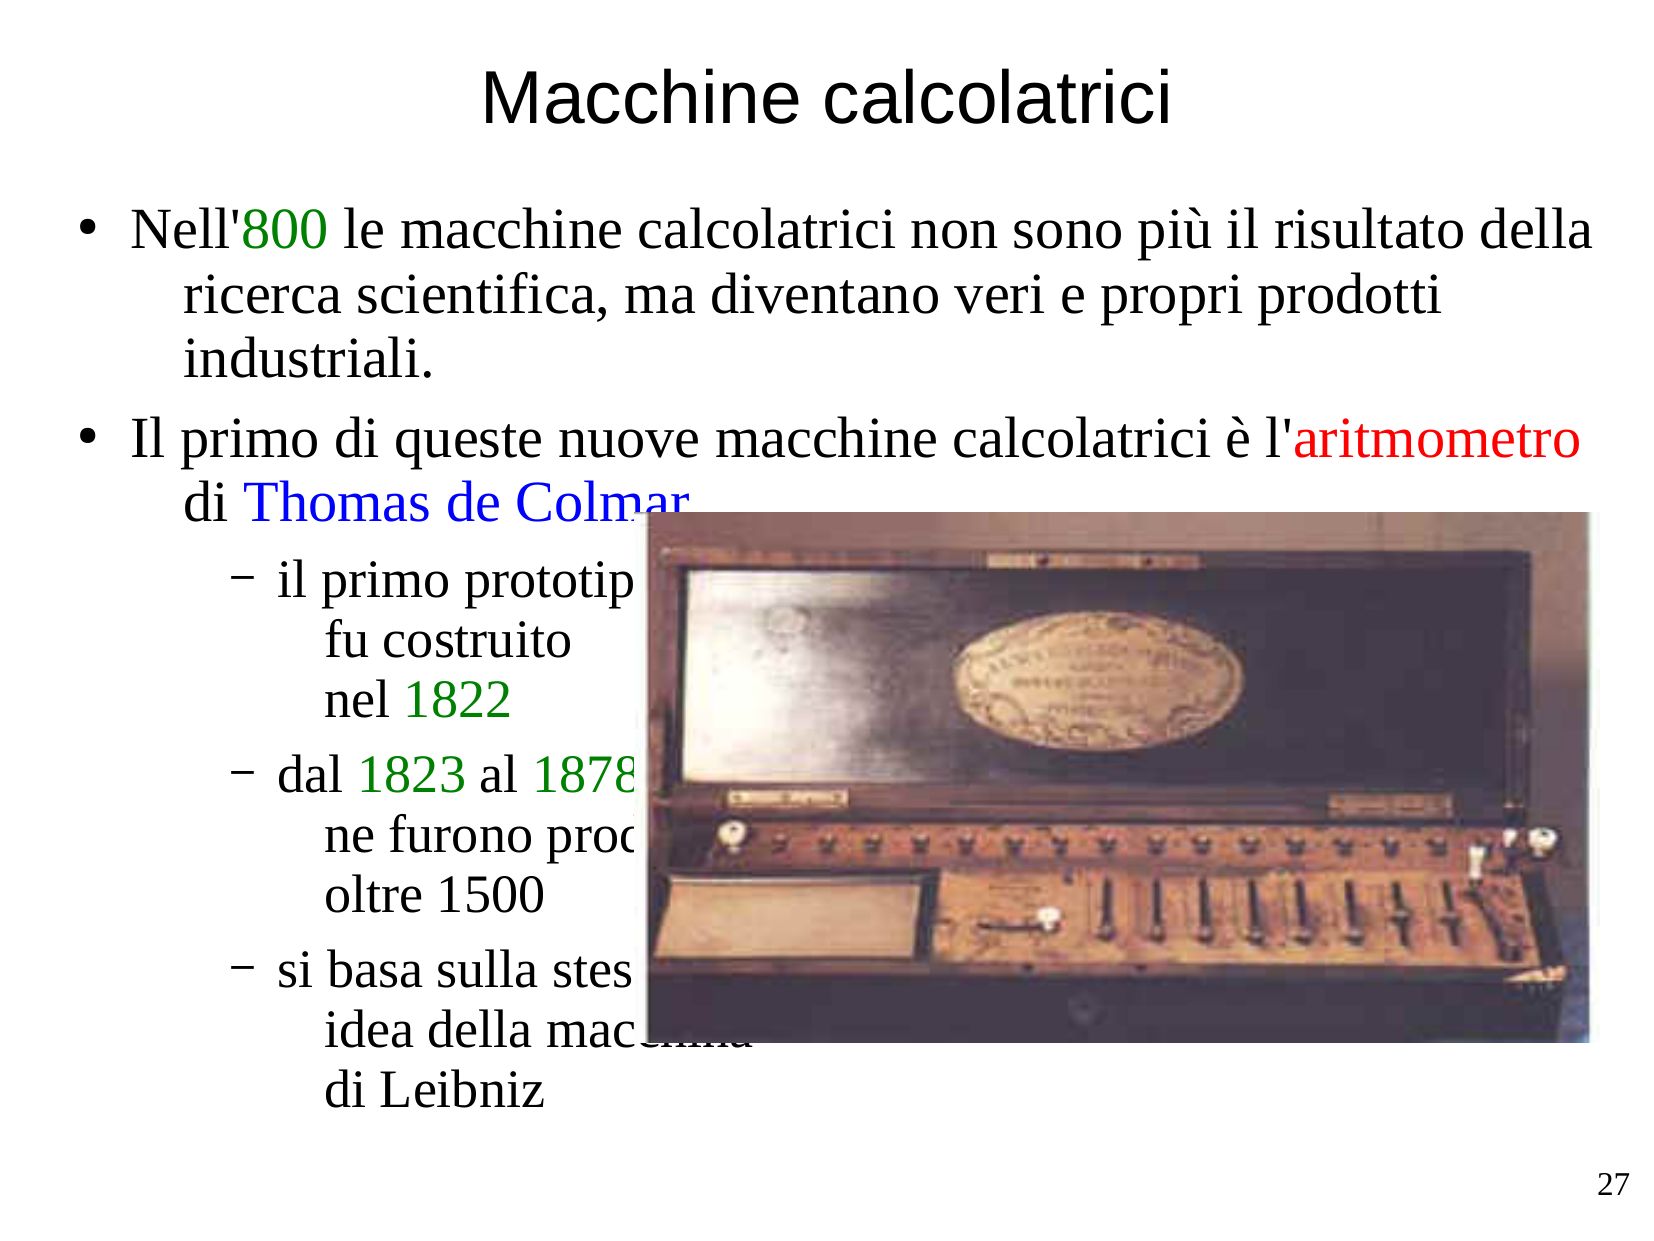

# Macchine calcolatrici
Nell'800 le macchine calcolatrici non sono più il risultato della ricerca scientifica, ma diventano veri e propri prodotti industriali.
Il primo di queste nuove macchine calcolatrici è l'aritmometro di Thomas de Colmar
il primo prototipo
fu costruito
nel 1822
dal 1823 al 1878
ne furono prodotti
oltre 1500
si basa sulla stessa
idea della macchina
di Leibniz